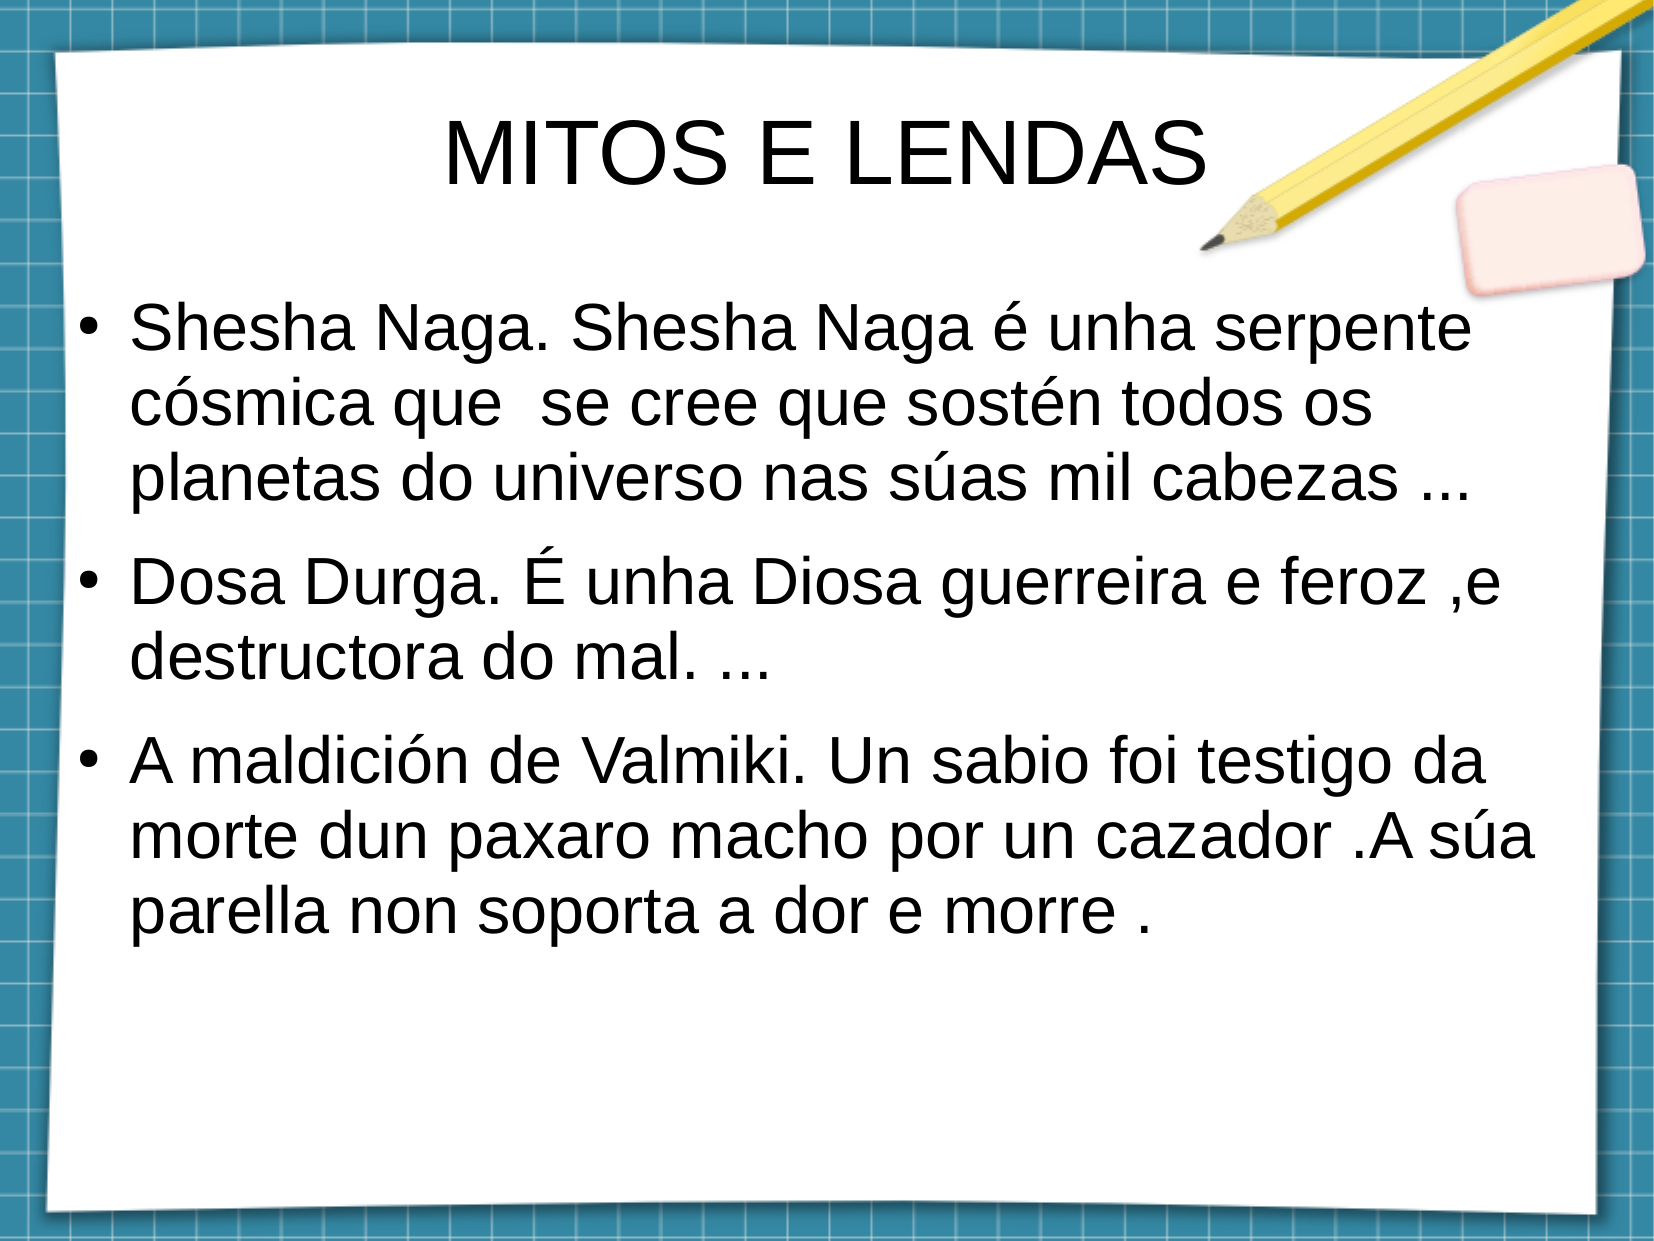

# MITOS E LENDAS
Shesha Naga. Shesha Naga é unha serpente cósmica que se cree que sostén todos os planetas do universo nas súas mil cabezas ...
Dosa Durga. É unha Diosa guerreira e feroz ,e destructora do mal. ...
A maldición de Valmiki. Un sabio foi testigo da morte dun paxaro macho por un cazador .A súa parella non soporta a dor e morre .